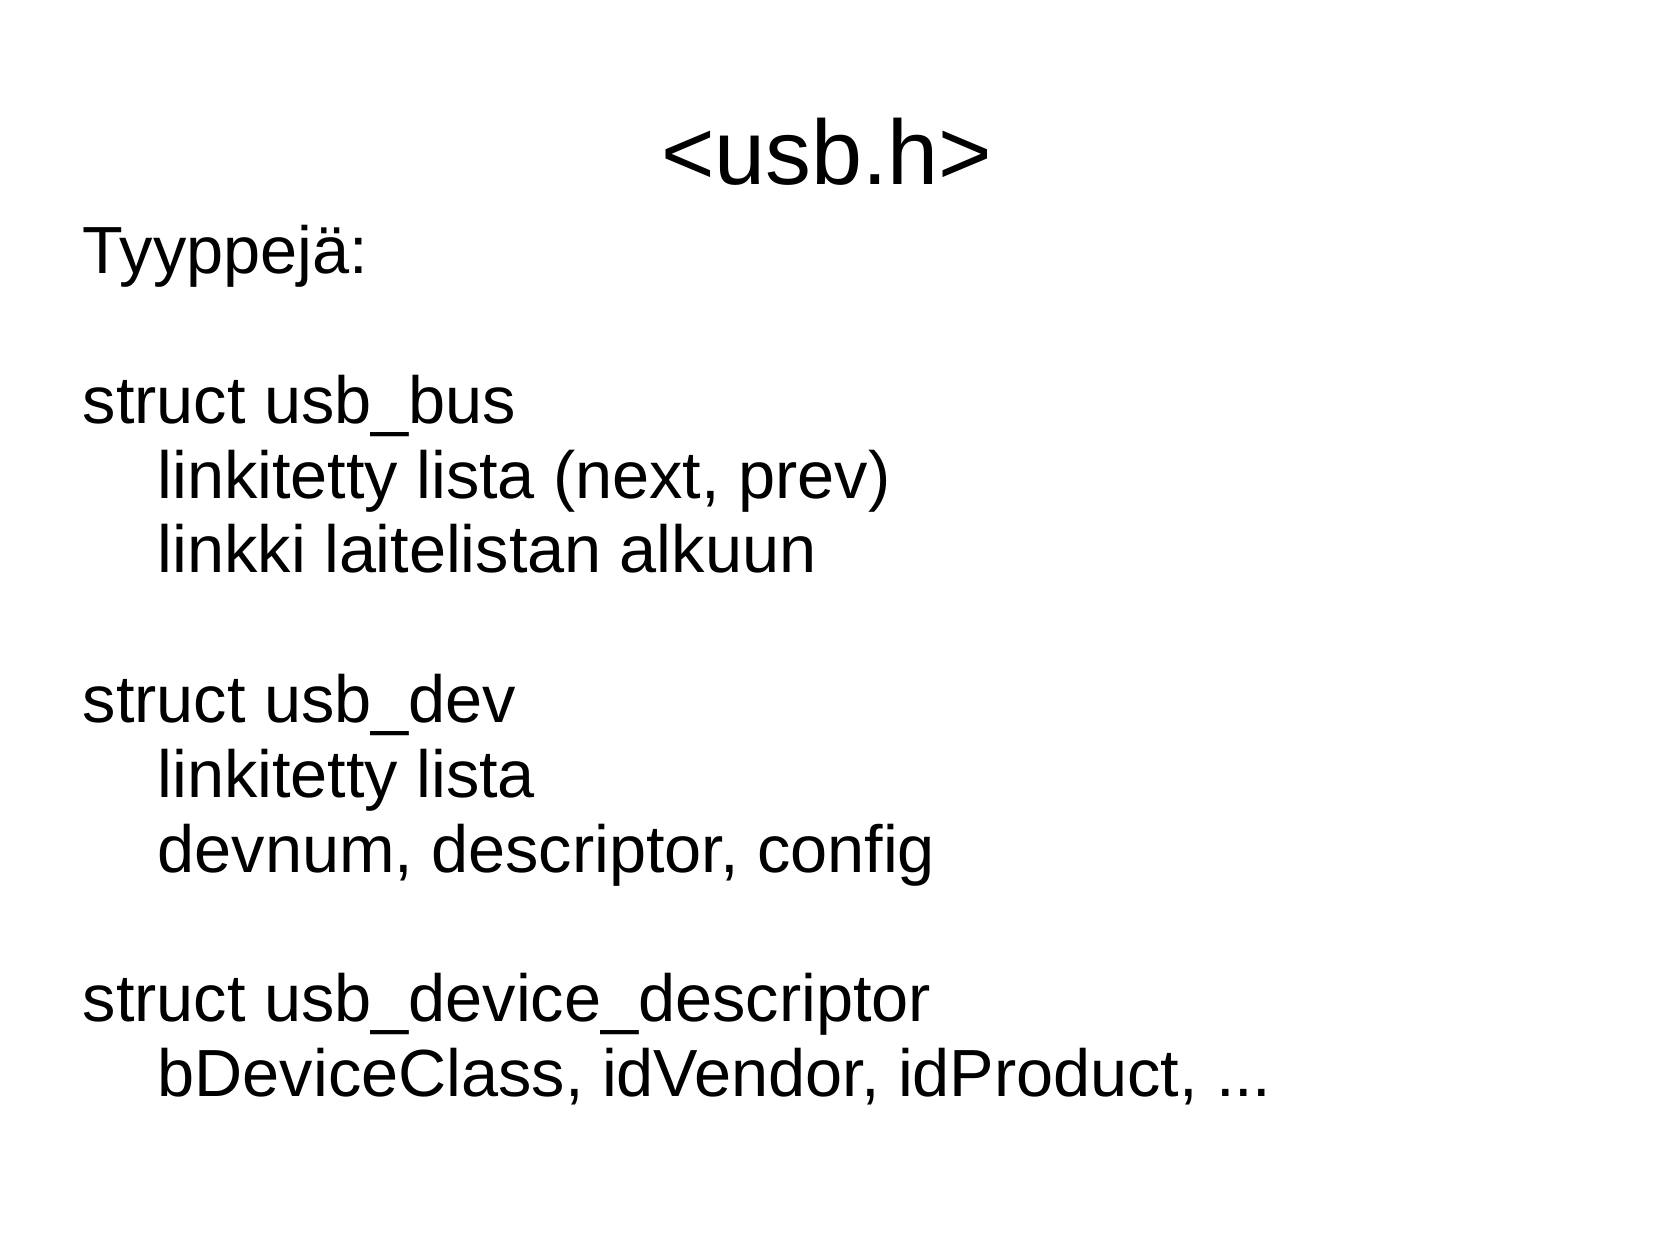

# <usb.h>
Tyyppejä:
struct usb_bus
	linkitetty lista (next, prev)
	linkki laitelistan alkuun
struct usb_dev
	linkitetty lista
	devnum, descriptor, config
struct usb_device_descriptor
	bDeviceClass, idVendor, idProduct, ...